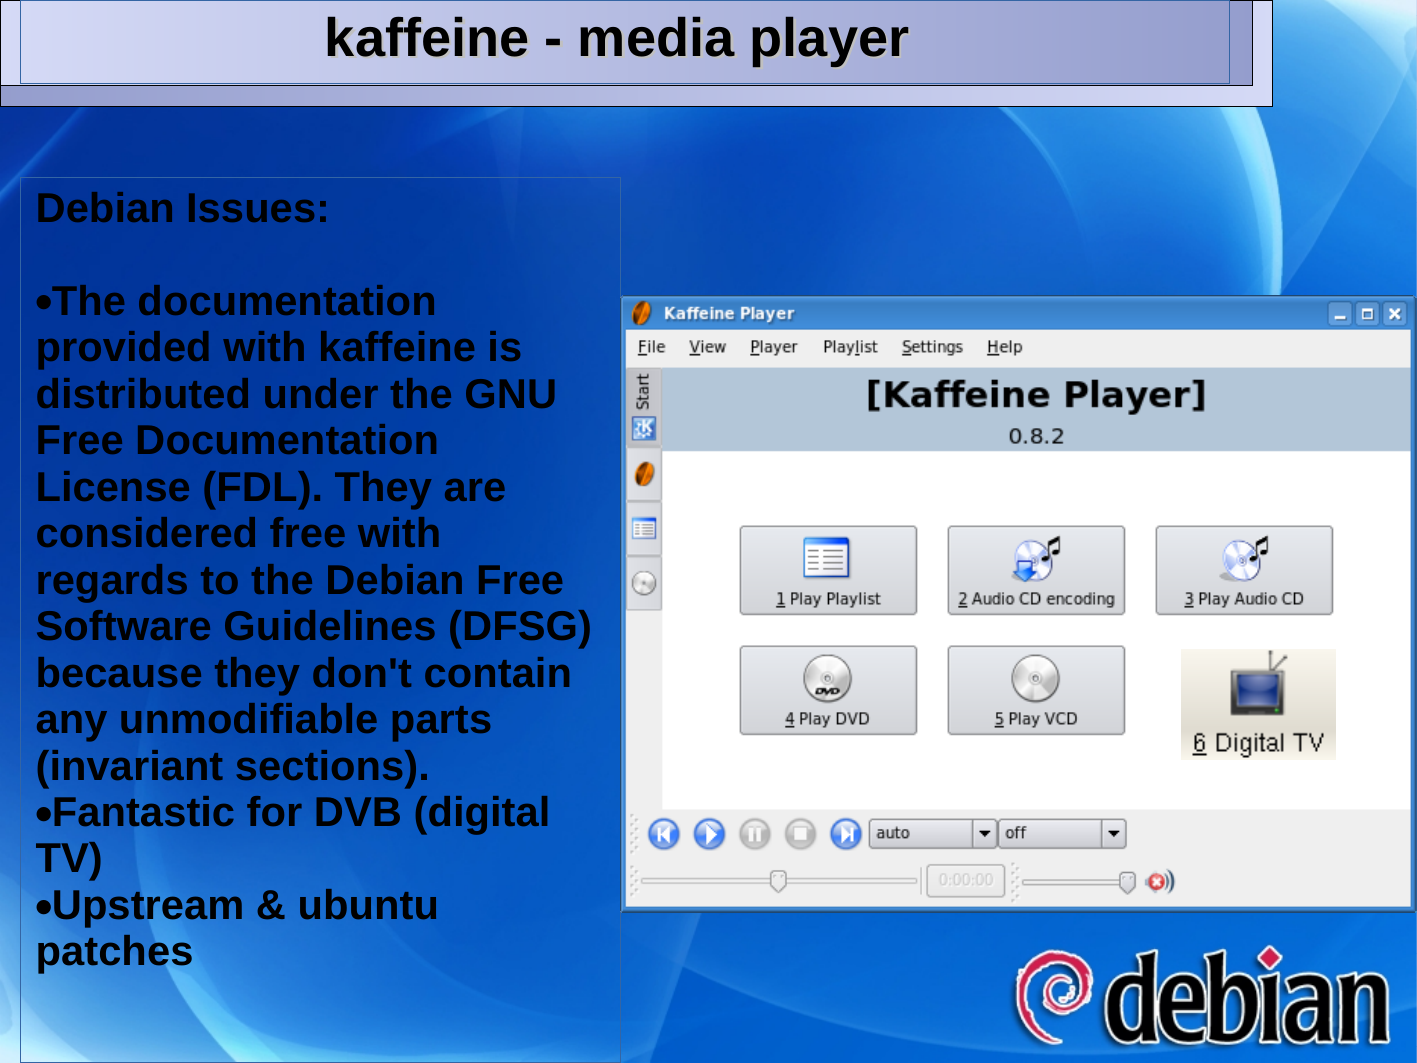

kaffeine - media player
Debian Issues:
The documentation provided with kaffeine is distributed under the GNU Free Documentation License (FDL). They are considered free with regards to the Debian Free Software Guidelines (DFSG) because they don't contain any unmodifiable parts (invariant sections).
Fantastic for DVB (digital TV)
Upstream & ubuntu patches